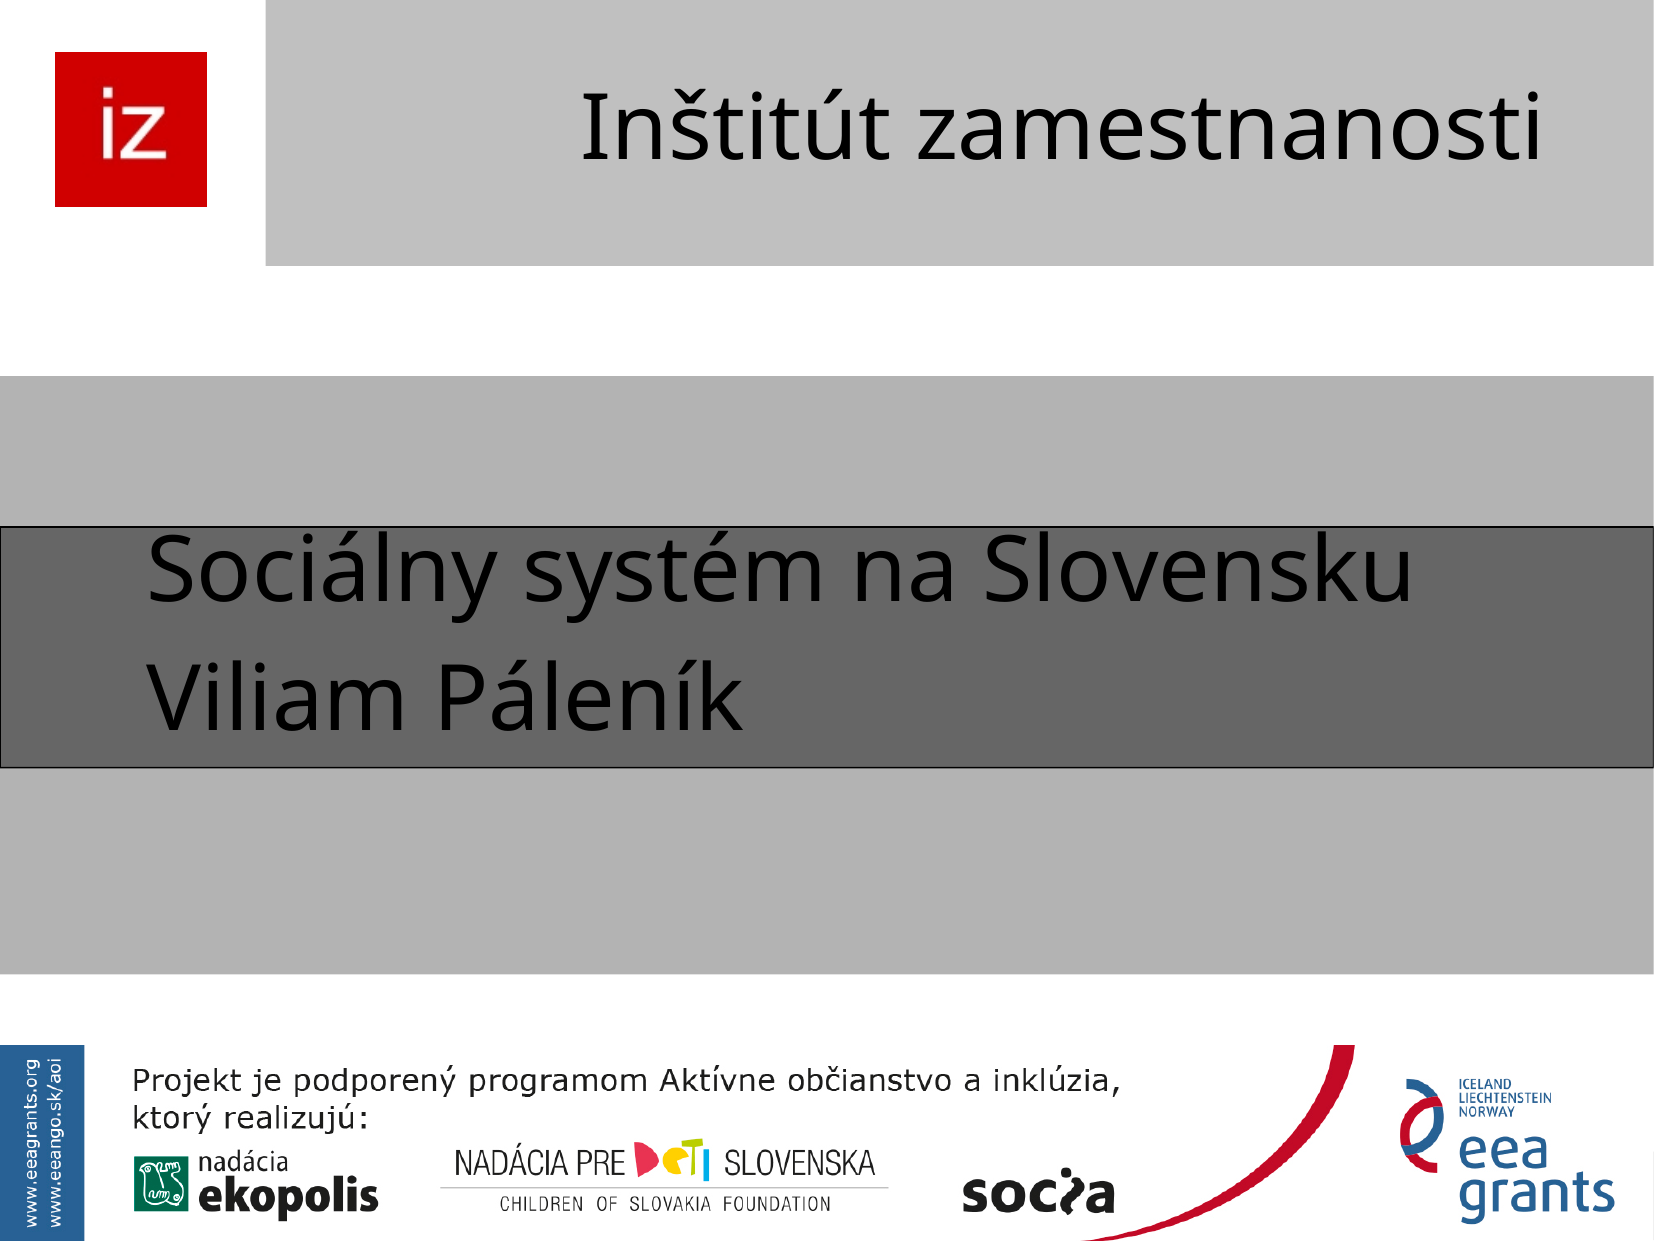

# Inštitút zamestnanosti
Sociálny systém na Slovensku
Viliam Páleník